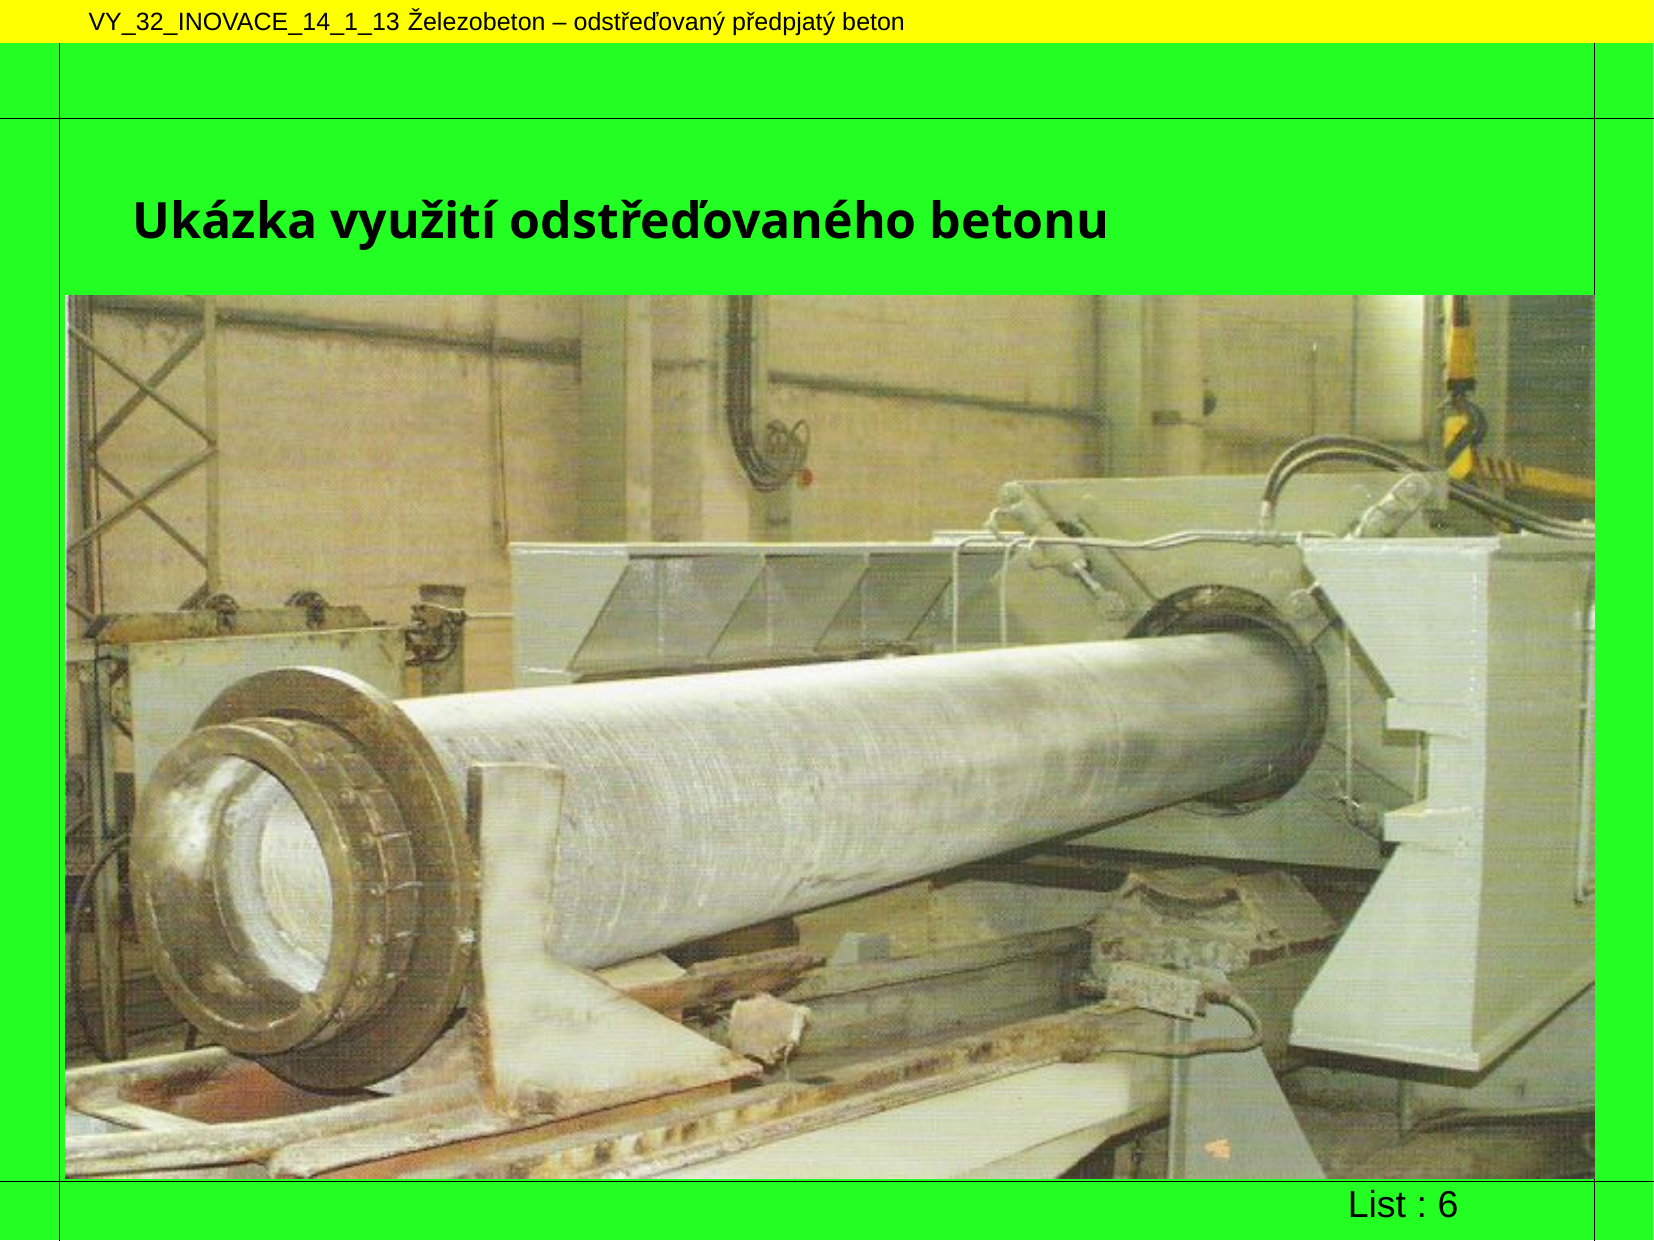

VY_32_INOVACE_14_1_13 Železobeton – odstřeďovaný předpjatý beton
Ukázka využití odstřeďovaného betonu
List :